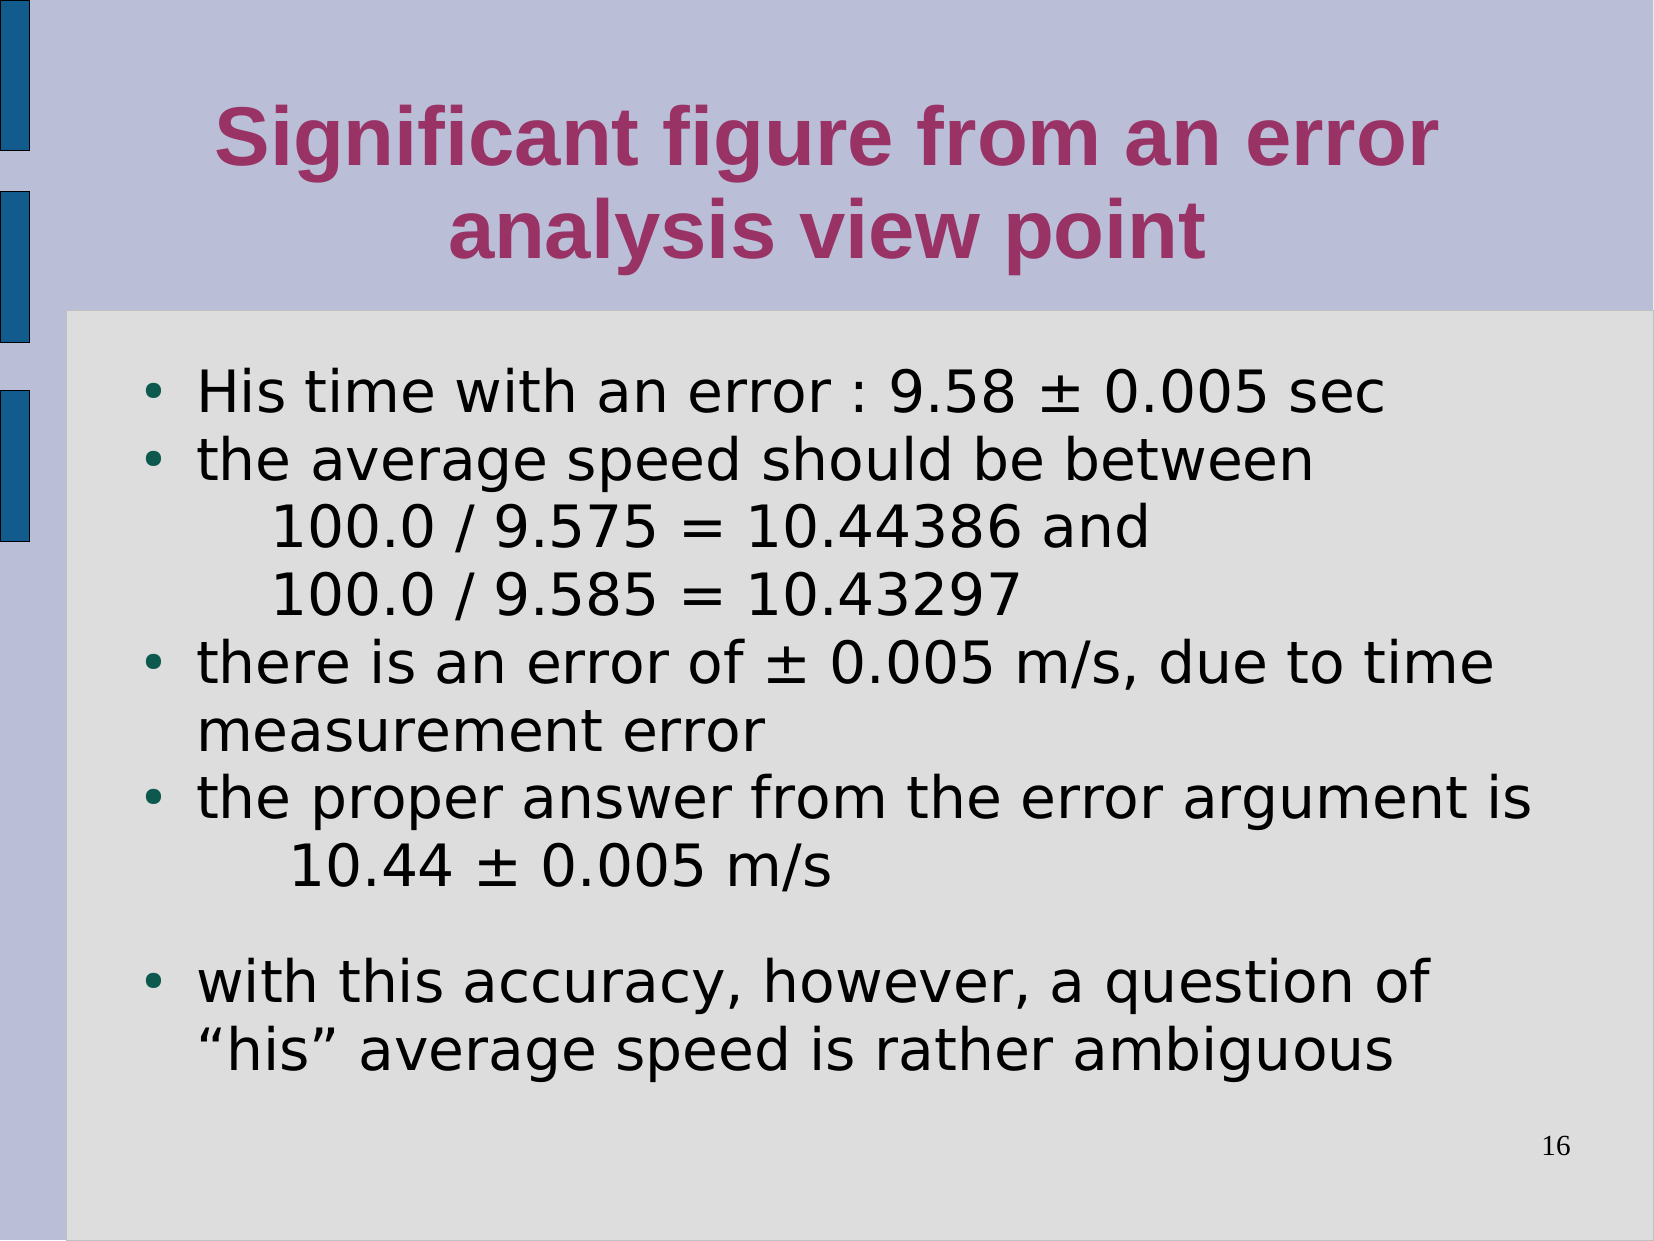

Significant figure from an error analysis view point
# His time with an error : 9.58 ± 0.005 sec
the average speed should be between 100.0 / 9.575 = 10.44386 and 100.0 / 9.585 = 10.43297
there is an error of ± 0.005 m/s, due to time measurement error
the proper answer from the error argument is 10.44 ± 0.005 m/s
with this accuracy, however, a question of “his” average speed is rather ambiguous
16